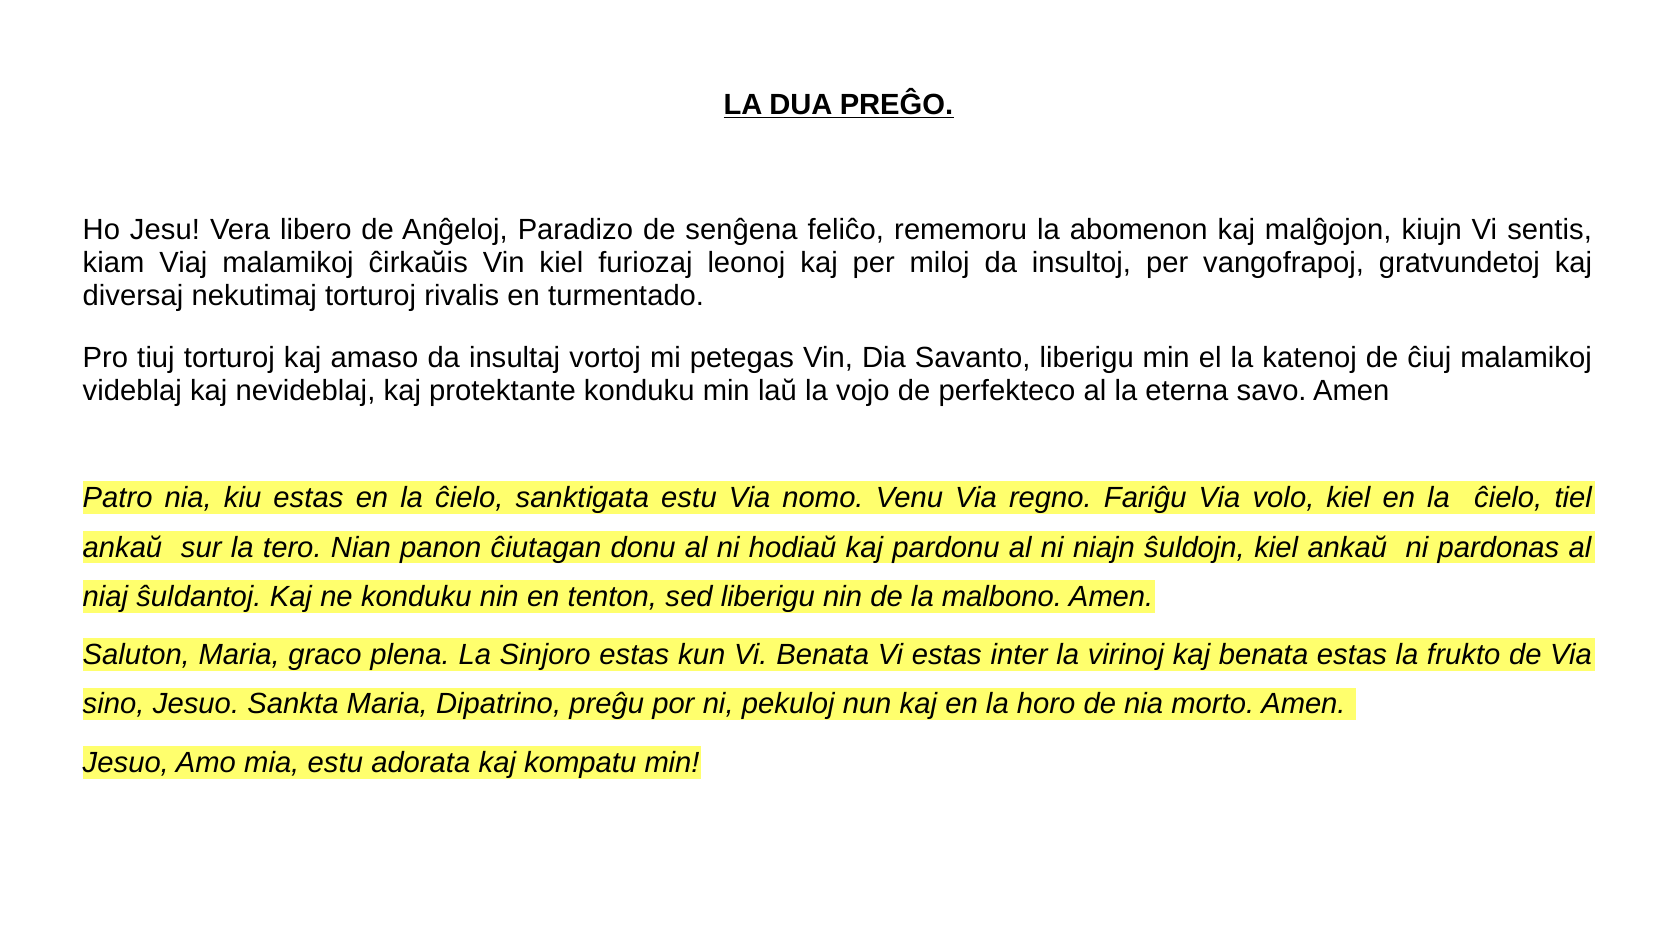

# LA DUA PREĜO.
Ho Jesu! Vera libero de Anĝeloj, Paradizo de senĝena feliĉo, rememoru la abomenon kaj malĝojon, kiujn Vi sentis, kiam Viaj malamikoj ĉirkaŭis Vin kiel furiozaj leonoj kaj per miloj da insultoj, per vangofrapoj, gratvundetoj kaj diversaj nekutimaj torturoj rivalis en turmentado.
Pro tiuj torturoj kaj amaso da insultaj vortoj mi petegas Vin, Dia Savanto, liberigu min el la katenoj de ĉiuj malamikoj videblaj kaj nevideblaj, kaj protektante konduku min laŭ la vojo de perfekteco al la eterna savo. Amen
Patro nia, kiu estas en la ĉielo, sanktigata estu Via nomo. Venu Via regno. Fariĝu Via volo, kiel en la ĉielo, tiel ankaŭ sur la tero. Nian panon ĉiutagan donu al ni hodiaŭ kaj pardonu al ni niajn ŝuldojn, kiel ankaŭ ni pardonas al niaj ŝuldantoj. Kaj ne konduku nin en tenton, sed liberigu nin de la malbono. Amen.
Saluton, Maria, graco plena. La Sinjoro estas kun Vi. Benata Vi estas inter la virinoj kaj benata estas la frukto de Via sino, Jesuo. Sankta Maria, Dipatrino, preĝu por ni, pekuloj nun kaj en la horo de nia morto. Amen.
Jesuo, Amo mia, estu adorata kaj kompatu min!